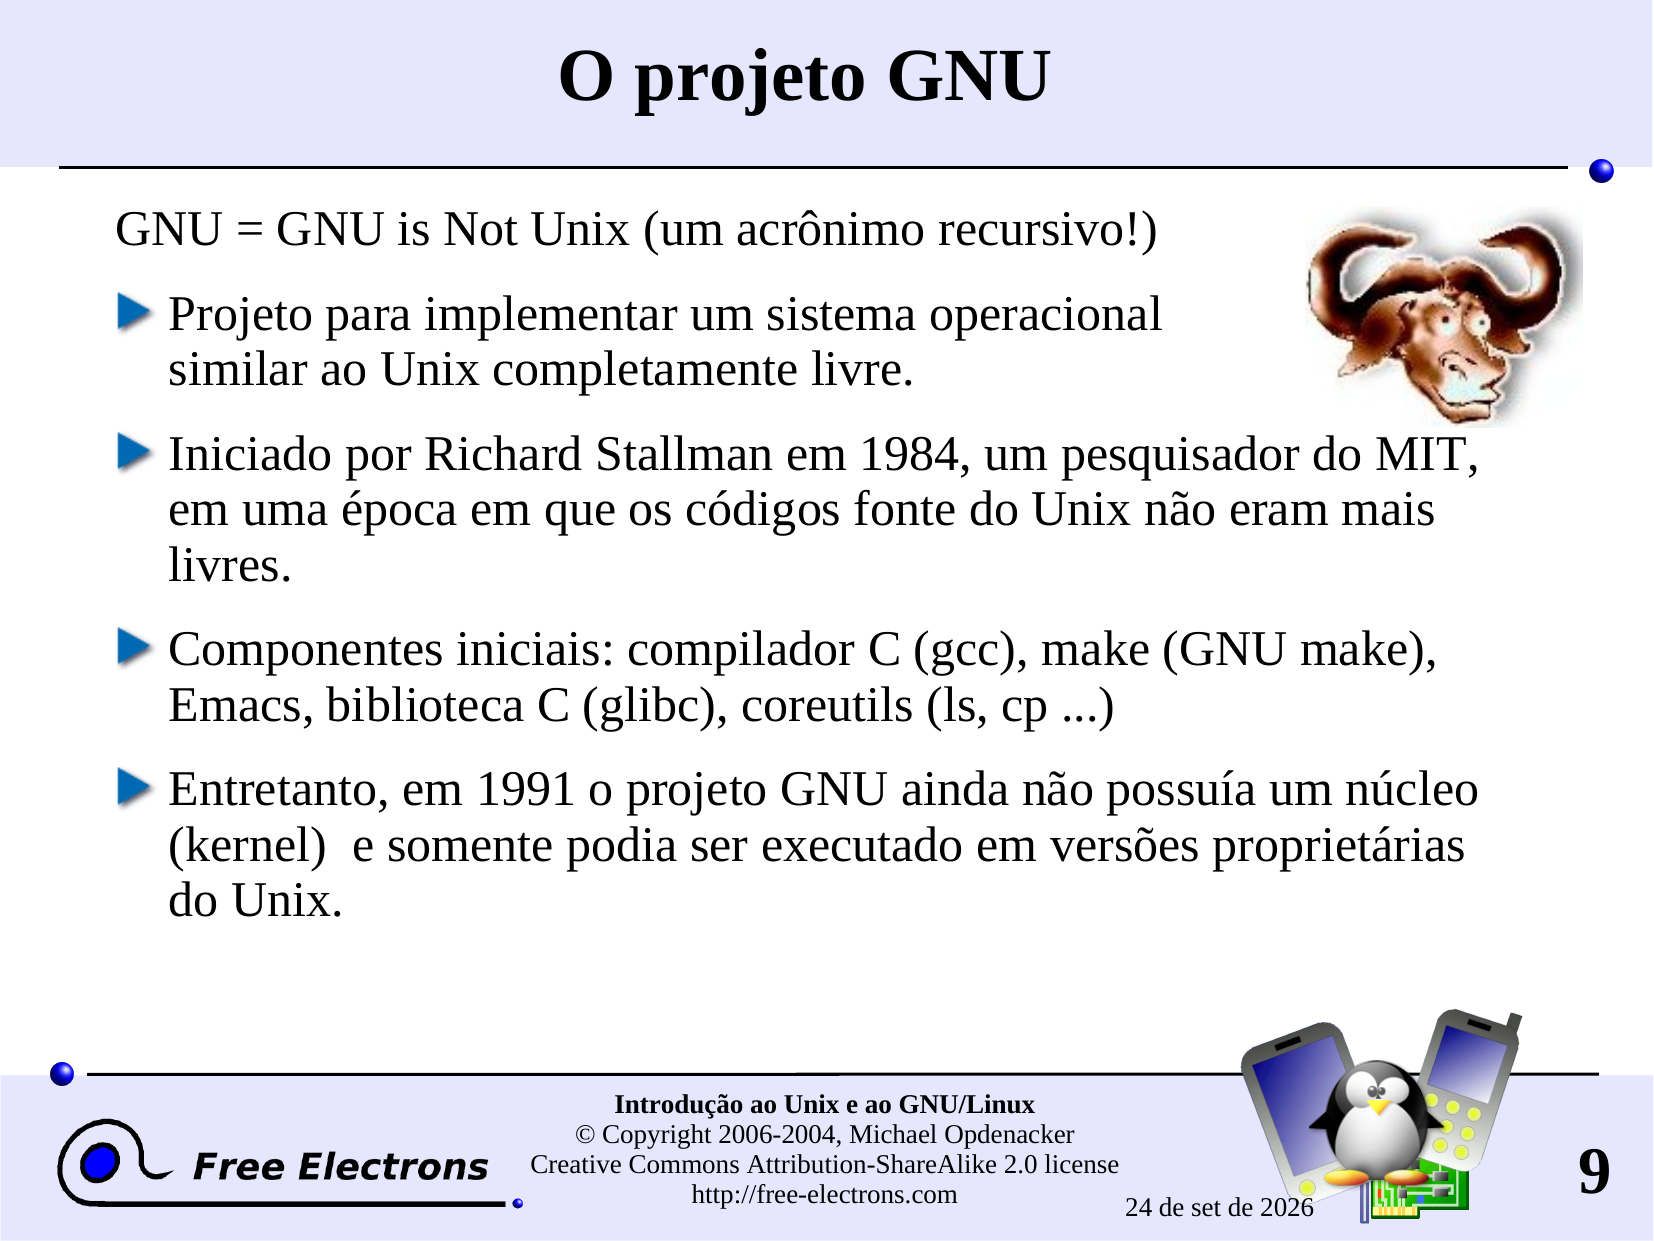

# O projeto GNU
GNU = GNU is Not Unix (um acrônimo recursivo!)
Projeto para implementar um sistema operacional
similar ao Unix completamente livre.
Iniciado por Richard Stallman em 1984, um pesquisador do MIT, em uma época em que os códigos fonte do Unix não eram mais livres.
Componentes iniciais: compilador C (gcc), make (GNU make), Emacs, biblioteca C (glibc), coreutils (ls, cp ...)
Entretanto, em 1991 o projeto GNU ainda não possuía um núcleo (kernel) e somente podia ser executado em versões proprietárias do Unix.